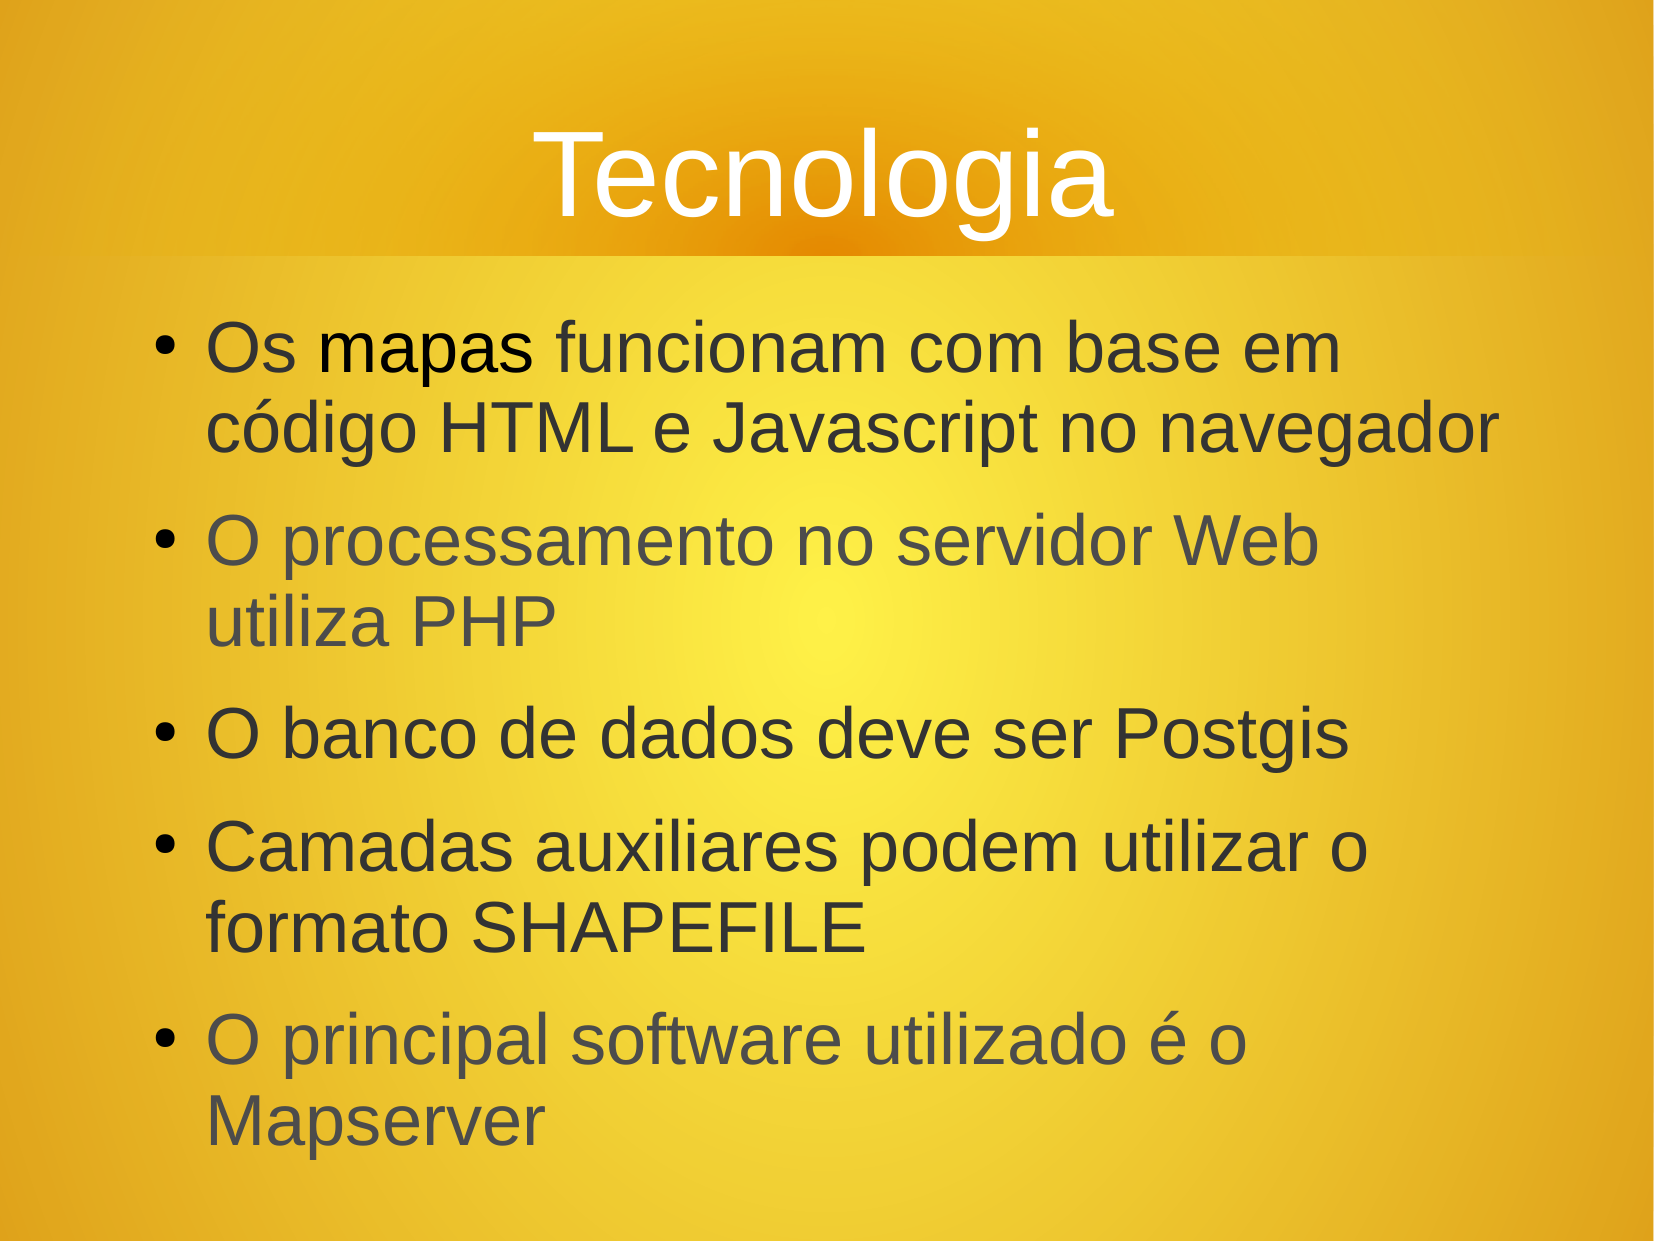

# Tecnologia
Os mapas funcionam com base em código HTML e Javascript no navegador
O processamento no servidor Web utiliza PHP
O banco de dados deve ser Postgis
Camadas auxiliares podem utilizar o formato SHAPEFILE
O principal software utilizado é o Mapserver